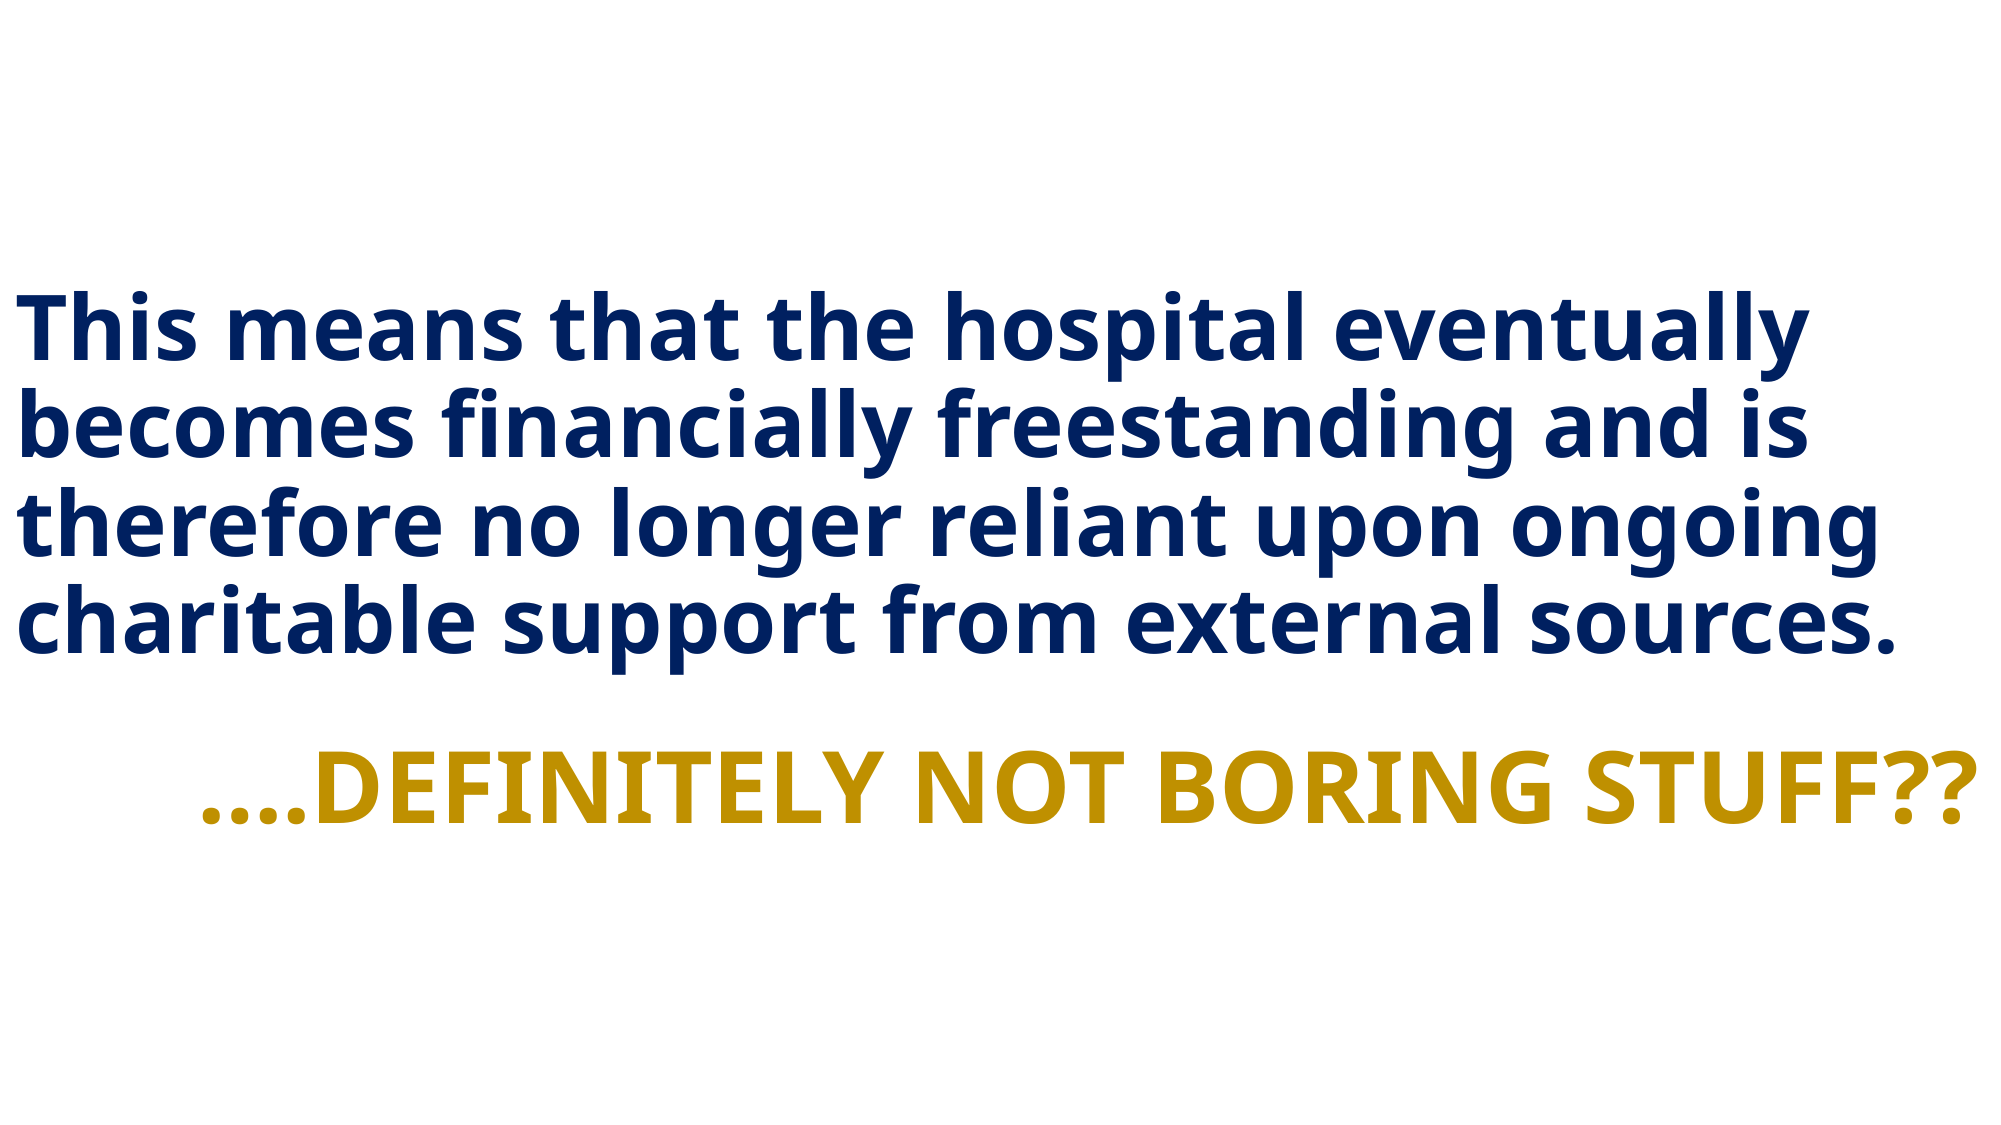

# This means that the hospital eventually becomes financially freestanding and is therefore no longer reliant upon ongoing charitable support from external sources. ….DEFINITELY NOT BORING STUFF??